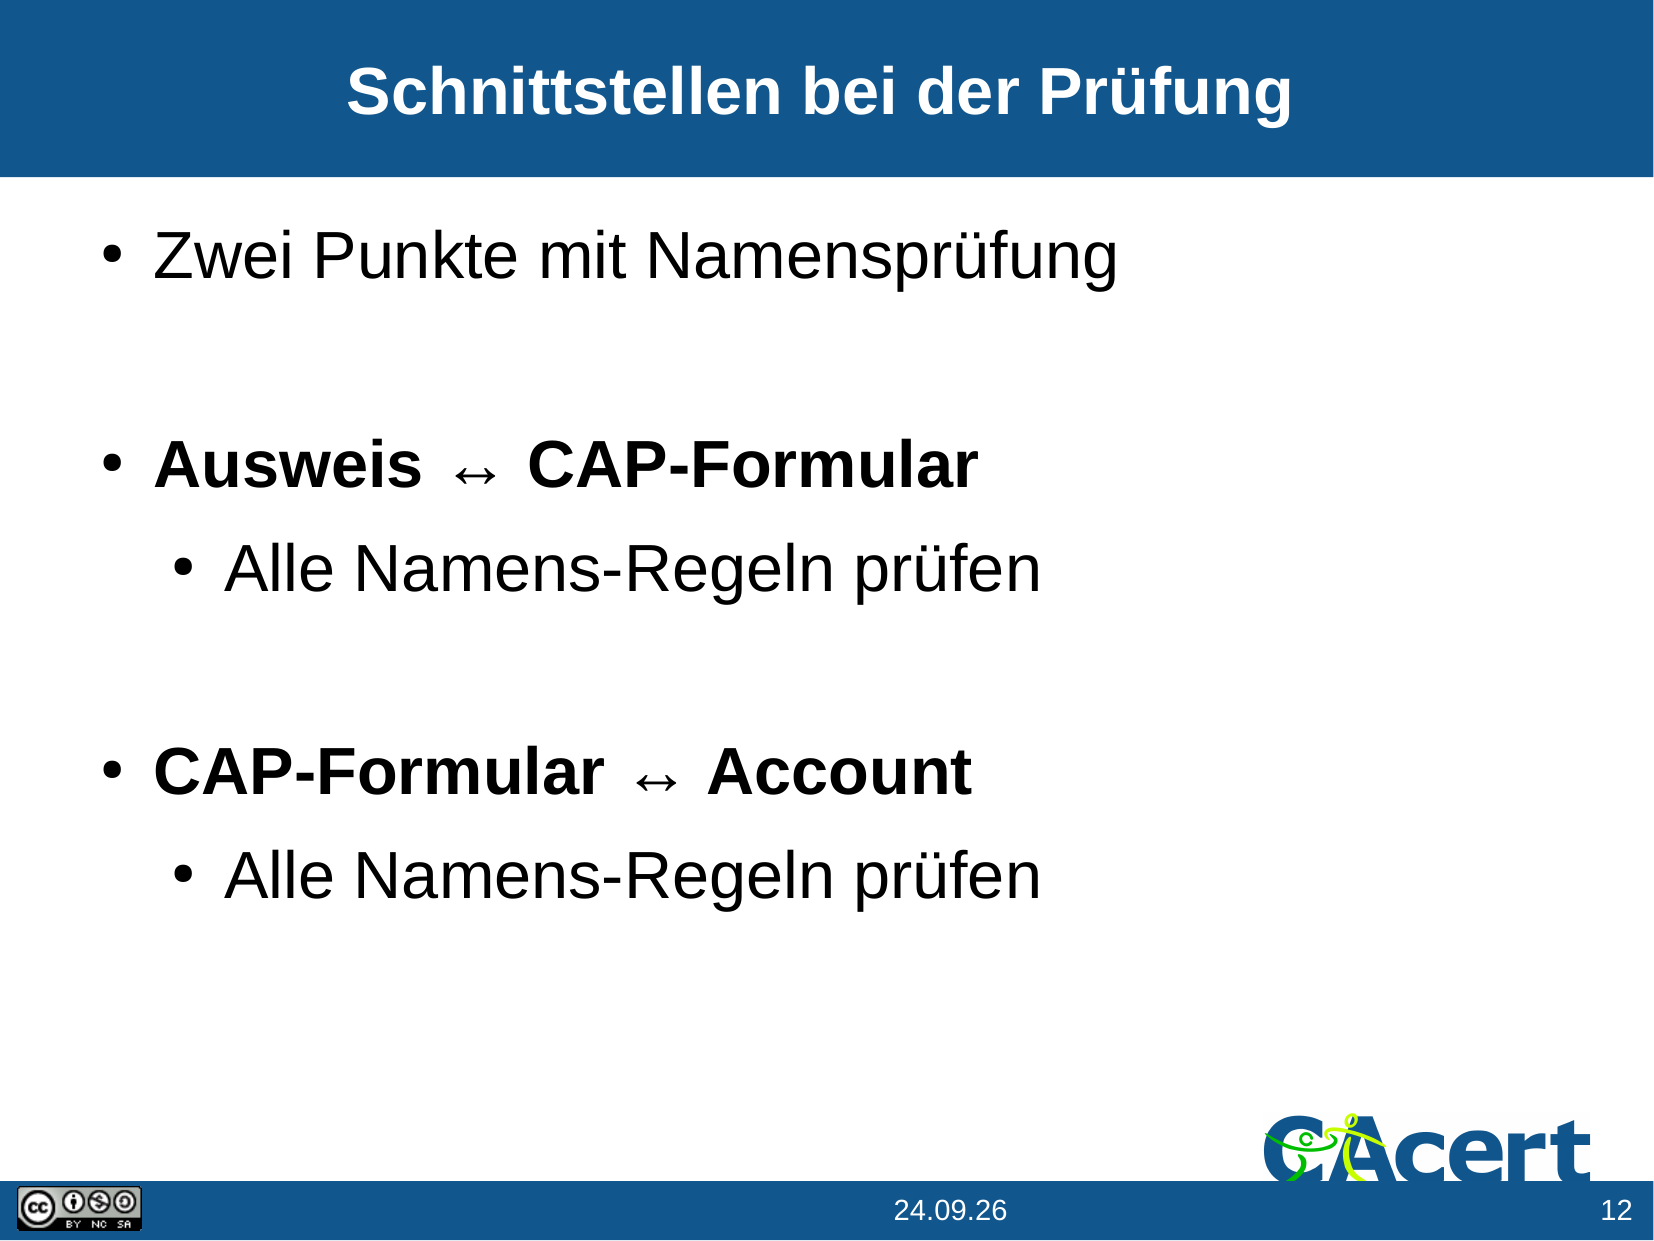

# Schnittstellen bei der Prüfung
Zwei Punkte mit Namensprüfung
Ausweis ↔ CAP-Formular
Alle Namens-Regeln prüfen
CAP-Formular ↔ Account
Alle Namens-Regeln prüfen